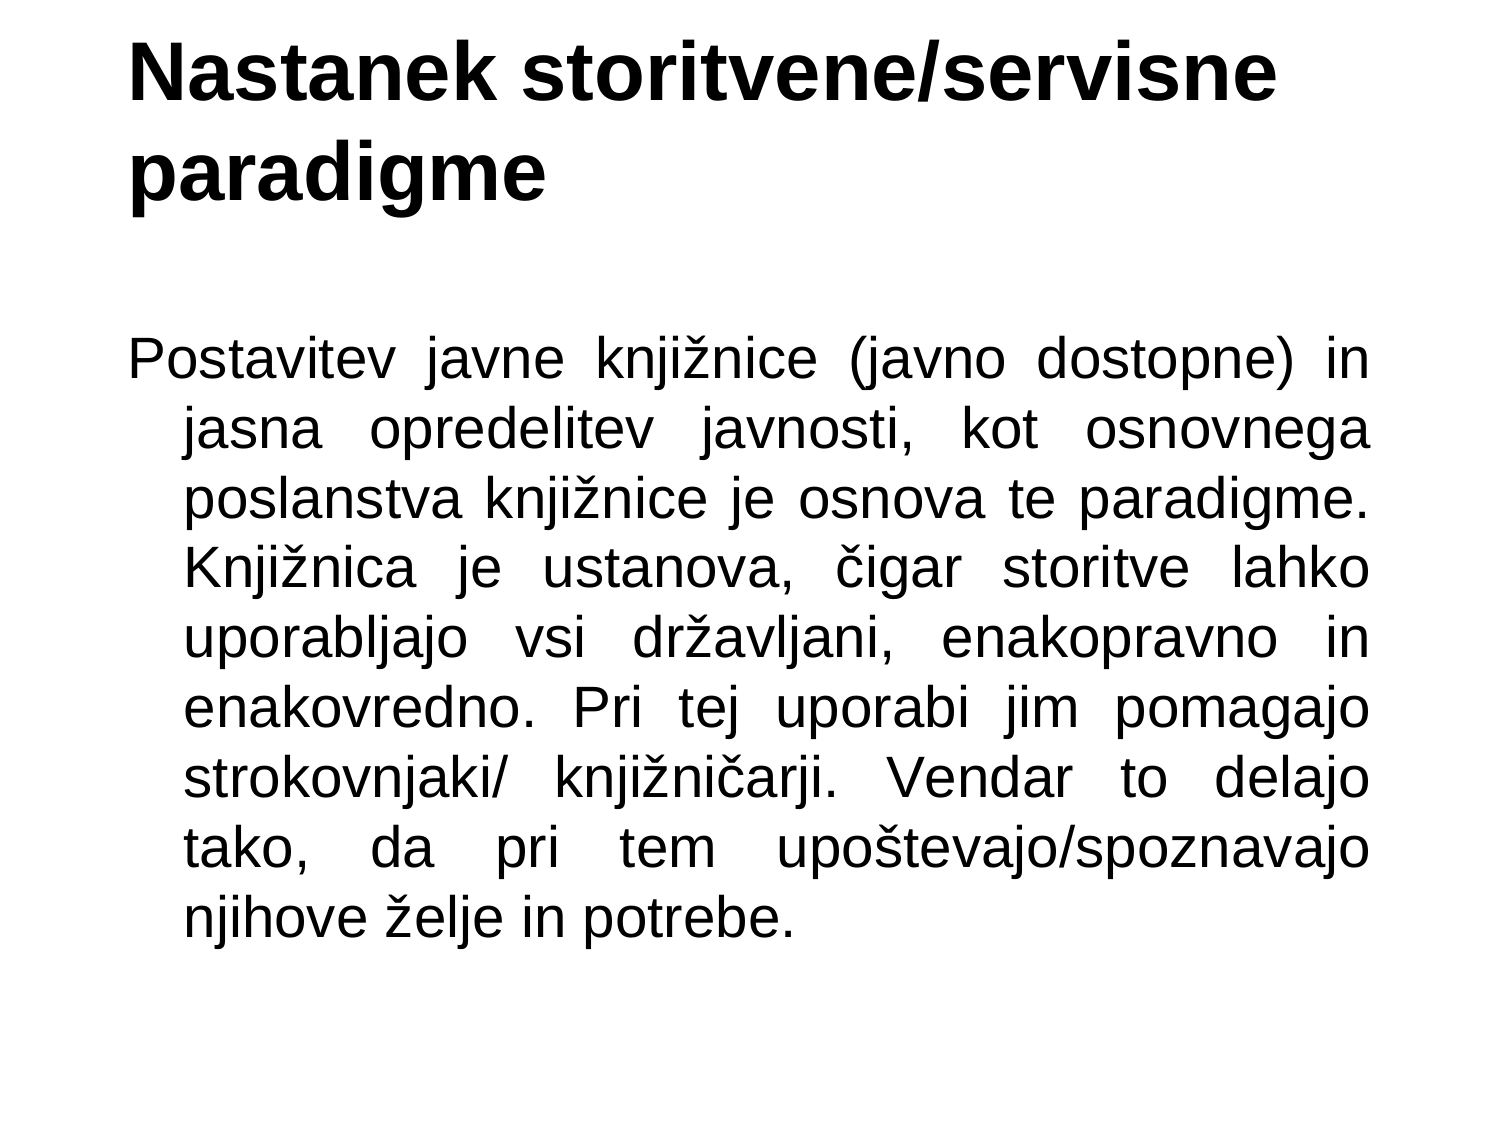

# Nastanek storitvene/servisne paradigme
Postavitev javne knjižnice (javno dostopne) in jasna opredelitev javnosti, kot osnovnega poslanstva knjižnice je osnova te paradigme. Knjižnica je ustanova, čigar storitve lahko uporabljajo vsi državljani, enakopravno in enakovredno. Pri tej uporabi jim pomagajo strokovnjaki/ knjižničarji. Vendar to delajo tako, da pri tem upoštevajo/spoznavajo njihove želje in potrebe.
BINK, FF, Univerza v Ljubljani
20